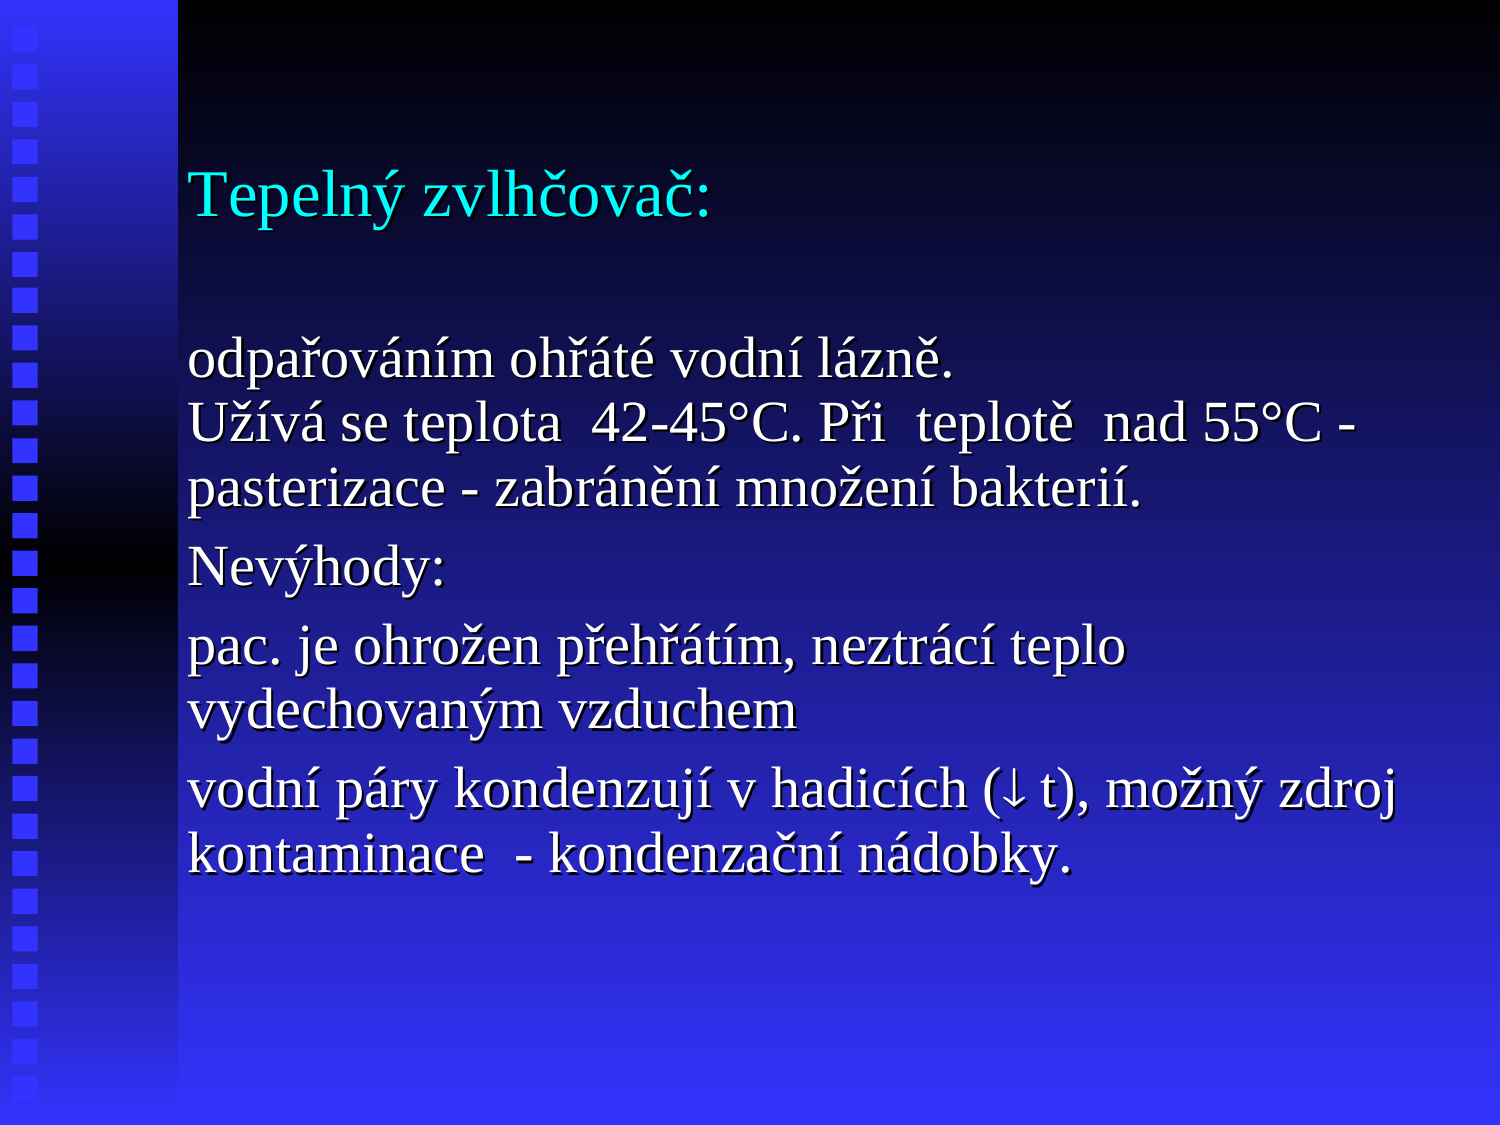

# Tepelný zvlhčovač:
odpařováním ohřáté vodní lázně.
Užívá se teplota 42-45°C. Při teplotě nad 55°C - pasterizace - zabránění množení bakterií.
Nevýhody:
pac. je ohrožen přehřátím, neztrácí teplo vydechovaným vzduchem
vodní páry kondenzují v hadicích ( t), možný zdroj kontaminace - kondenzační nádobky.